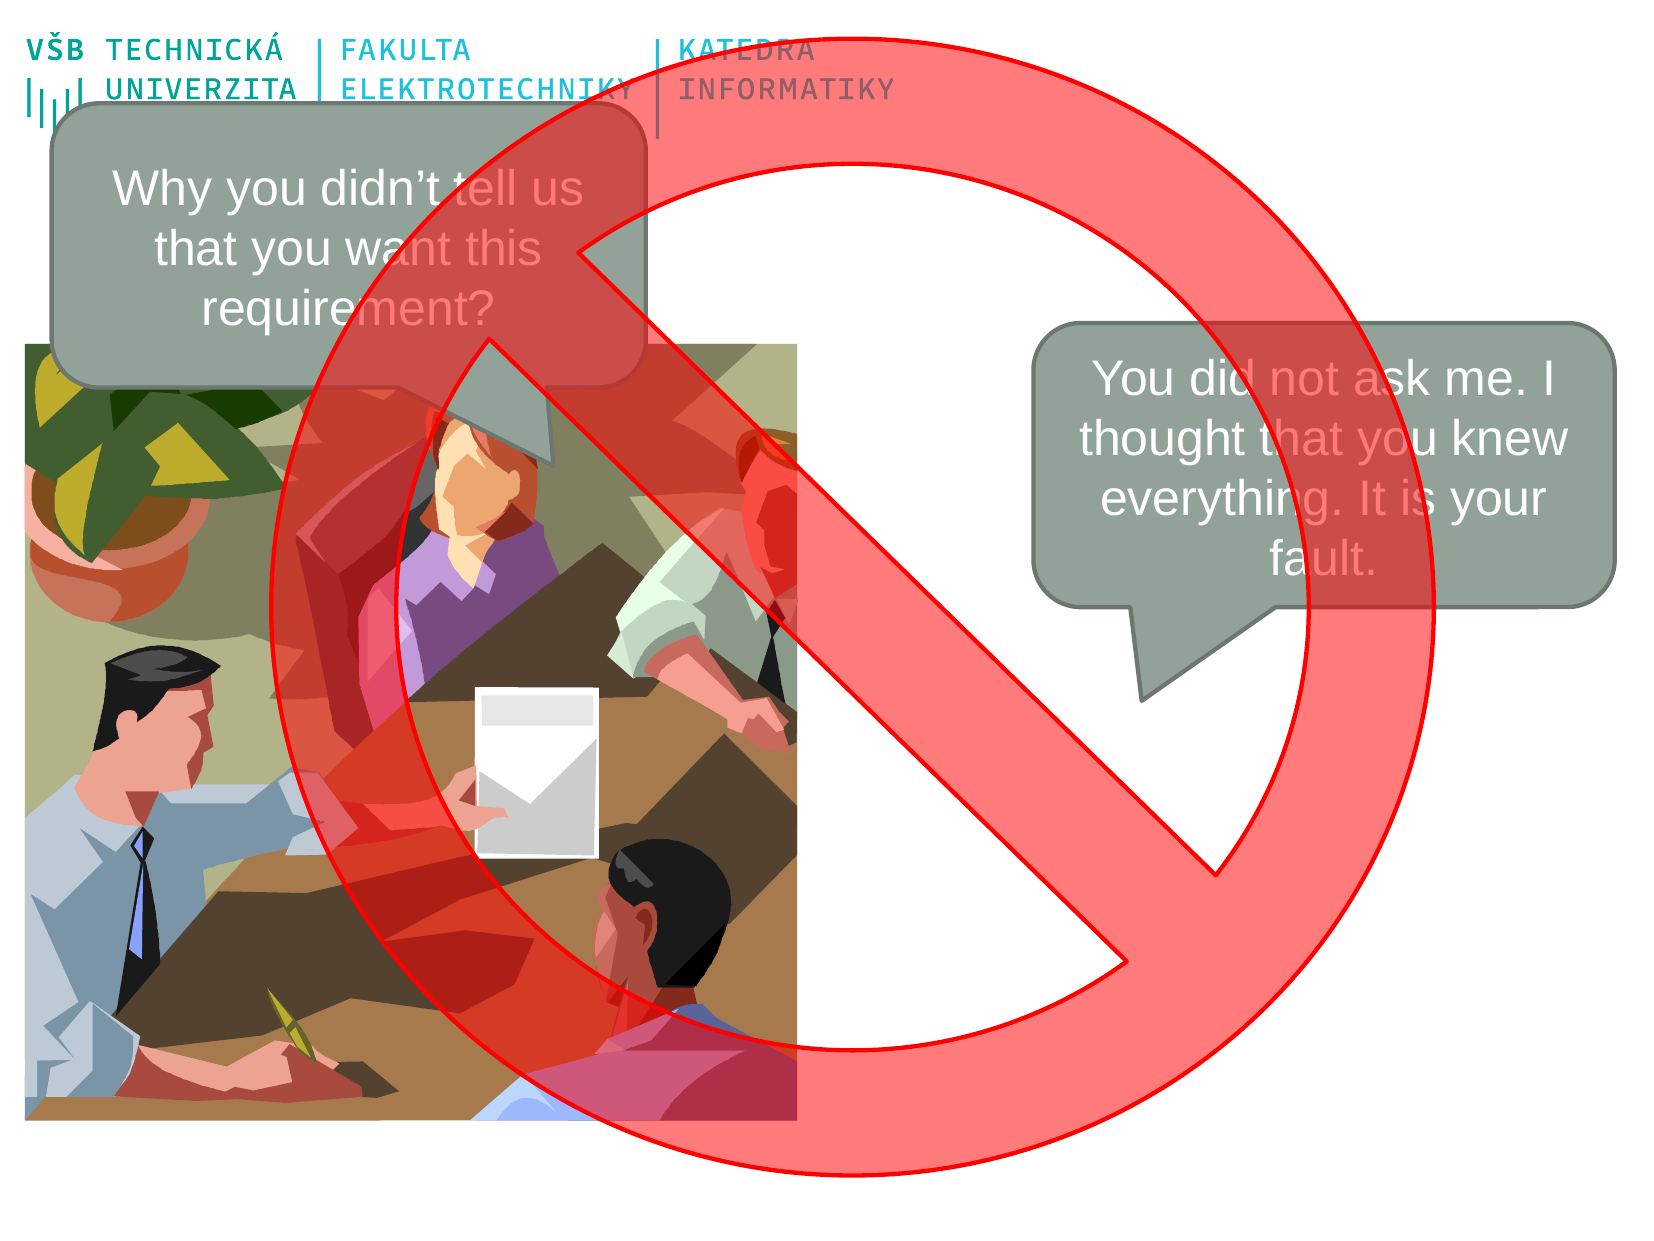

Why you didn’t tell us that you want this requirement?
#
You did not ask me. I thought that you knew everything. It is your fault.